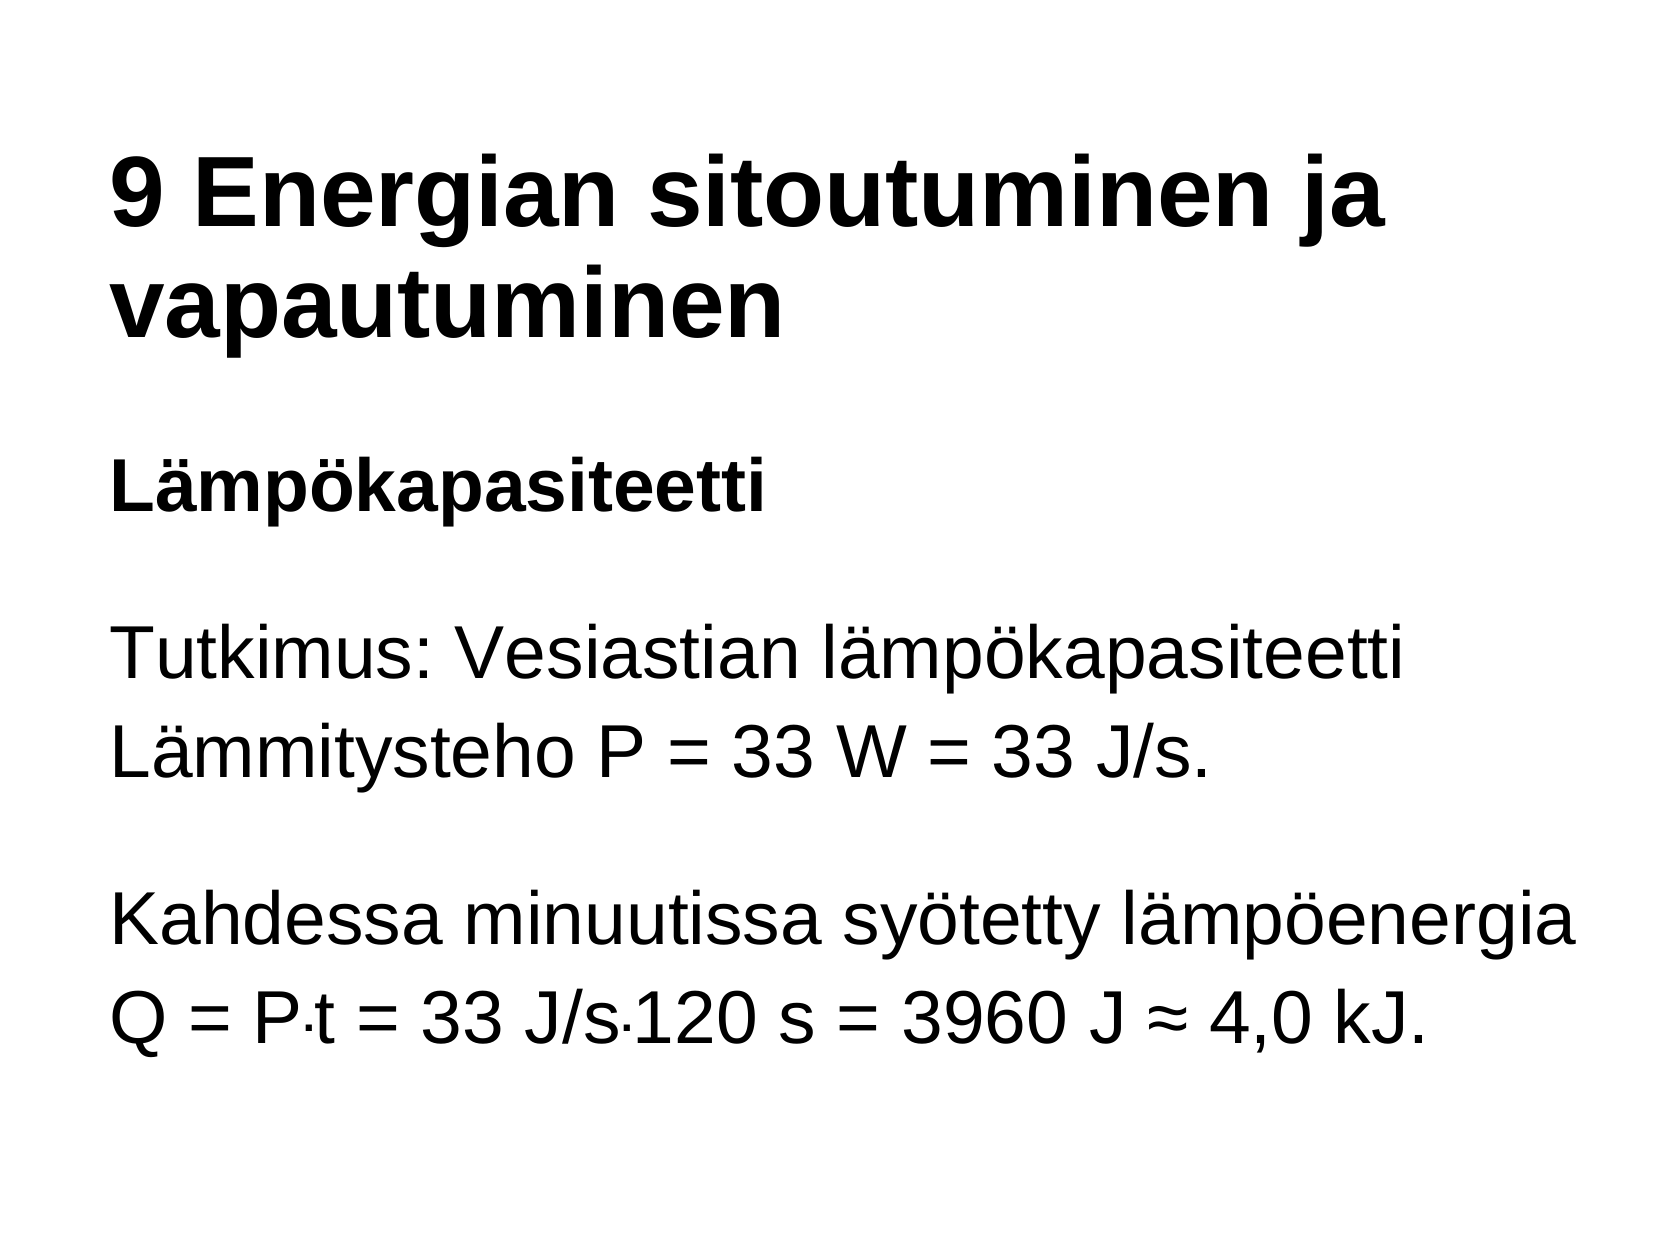

9 Energian sitoutuminen ja vapautuminen
Lämpökapasiteetti
Tutkimus: Vesiastian lämpökapasiteetti
Lämmitysteho P = 33 W = 33 J/s.
Kahdessa minuutissa syötetty lämpöenergia
Q = P.t = 33 J/s.120 s = 3960 J ≈ 4,0 kJ.